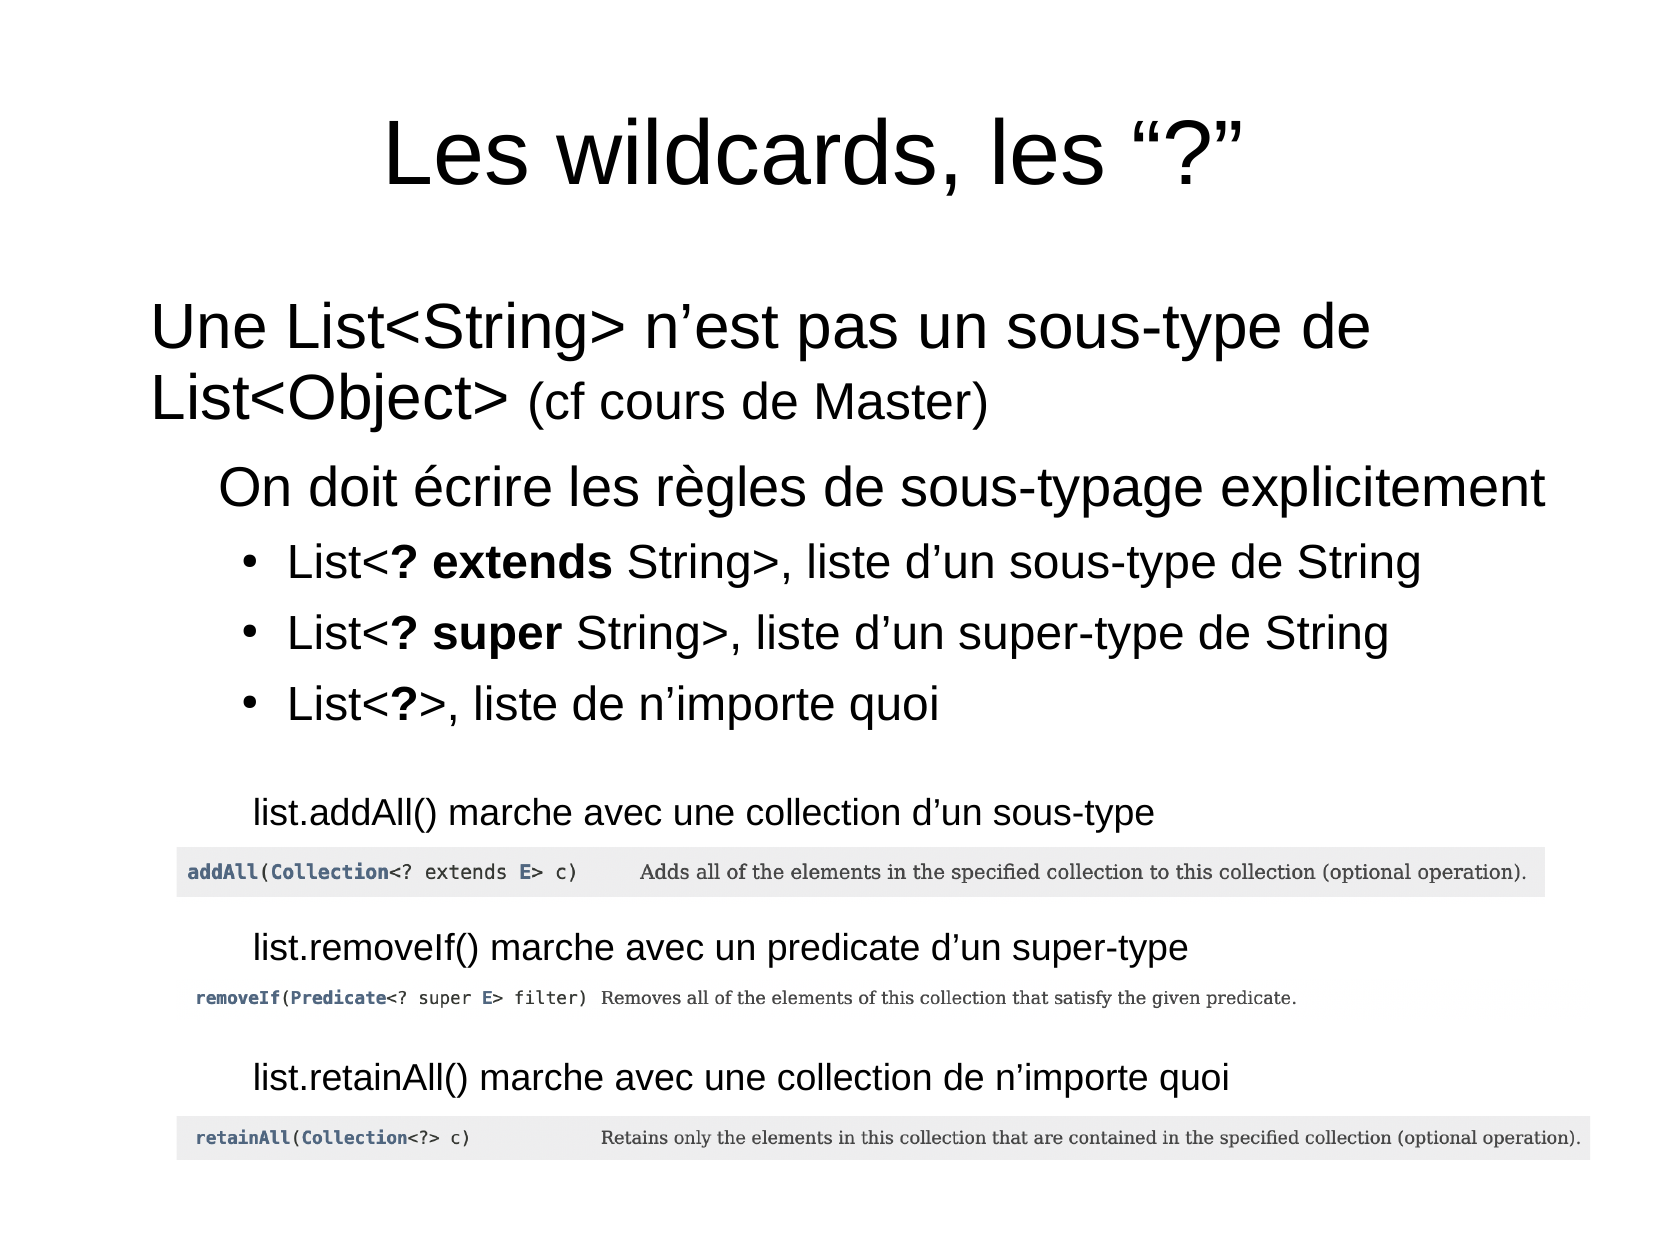

# Les wildcards, les “?”
Une List<String> n’est pas un sous-type de List<Object> (cf cours de Master)
On doit écrire les règles de sous-typage explicitement
List<? extends String>, liste d’un sous-type de String
List<? super String>, liste d’un super-type de String
List<?>, liste de n’importe quoi
list.addAll() marche avec une collection d’un sous-type
list.removeIf() marche avec un predicate d’un super-type
list.retainAll() marche avec une collection de n’importe quoi